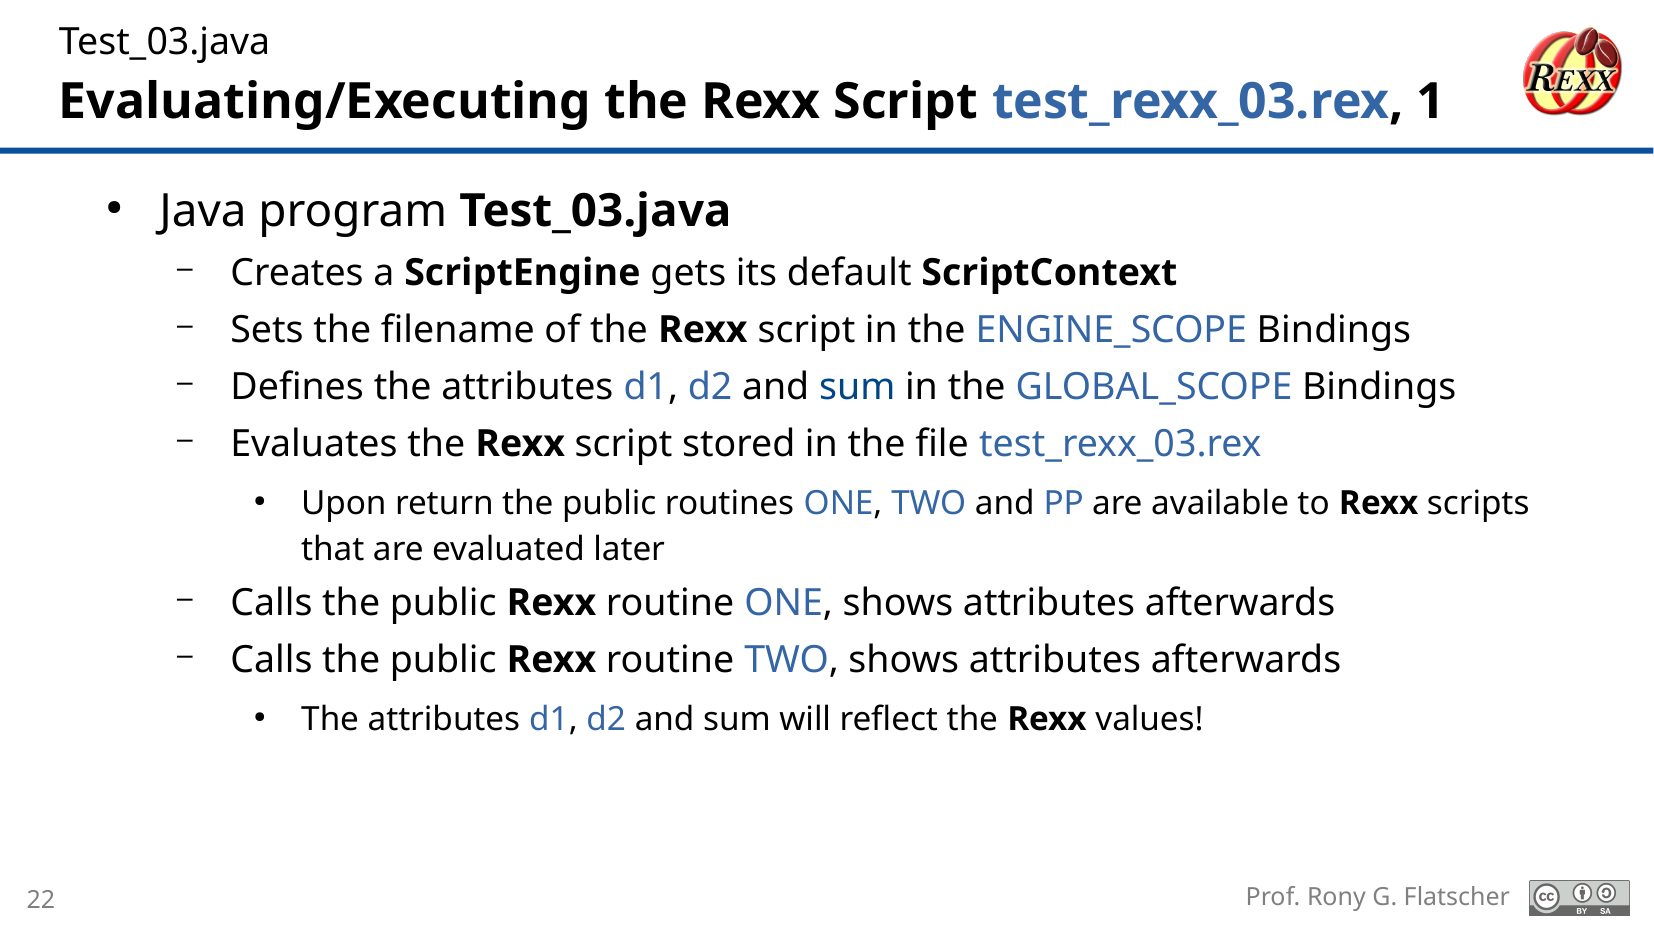

Test_03.java
Evaluating/Executing the Rexx Script test_rexx_03.rex, 1
# Java program Test_03.java
Creates a ScriptEngine gets its default ScriptContext
Sets the filename of the Rexx script in the ENGINE_SCOPE Bindings
Defines the attributes d1, d2 and sum in the GLOBAL_SCOPE Bindings
Evaluates the Rexx script stored in the file test_rexx_03.rex
Upon return the public routines ONE, TWO and PP are available to Rexx scripts that are evaluated later
Calls the public Rexx routine ONE, shows attributes afterwards
Calls the public Rexx routine TWO, shows attributes afterwards
The attributes d1, d2 and sum will reflect the Rexx values!